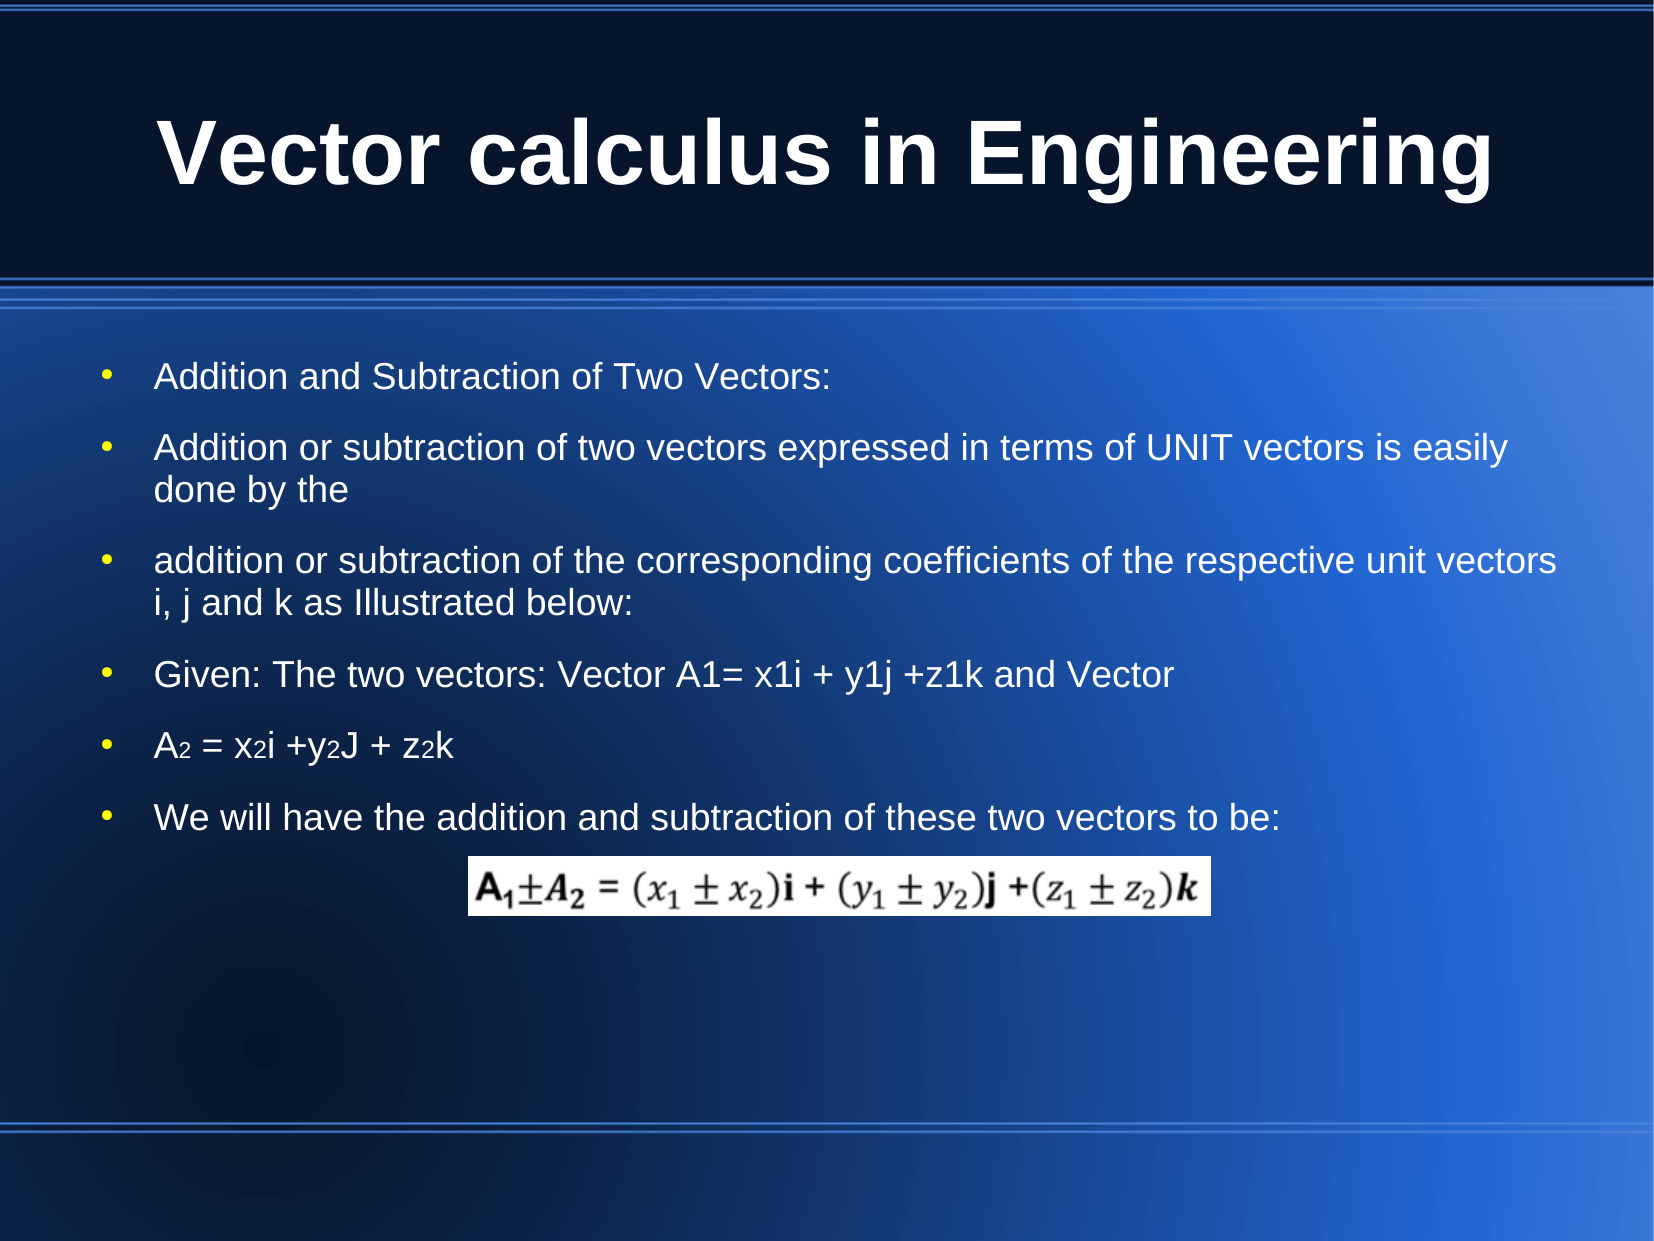

# Vector calculus in Engineering
Addition and Subtraction of Two Vectors:
Addition or subtraction of two vectors expressed in terms of UNIT vectors is easily done by the
addition or subtraction of the corresponding coefficients of the respective unit vectors i, j and k as Illustrated below:
Given: The two vectors: Vector A1= x1i + y1j +z1k and Vector
A2 = x2i +y2J + z2k
We will have the addition and subtraction of these two vectors to be: